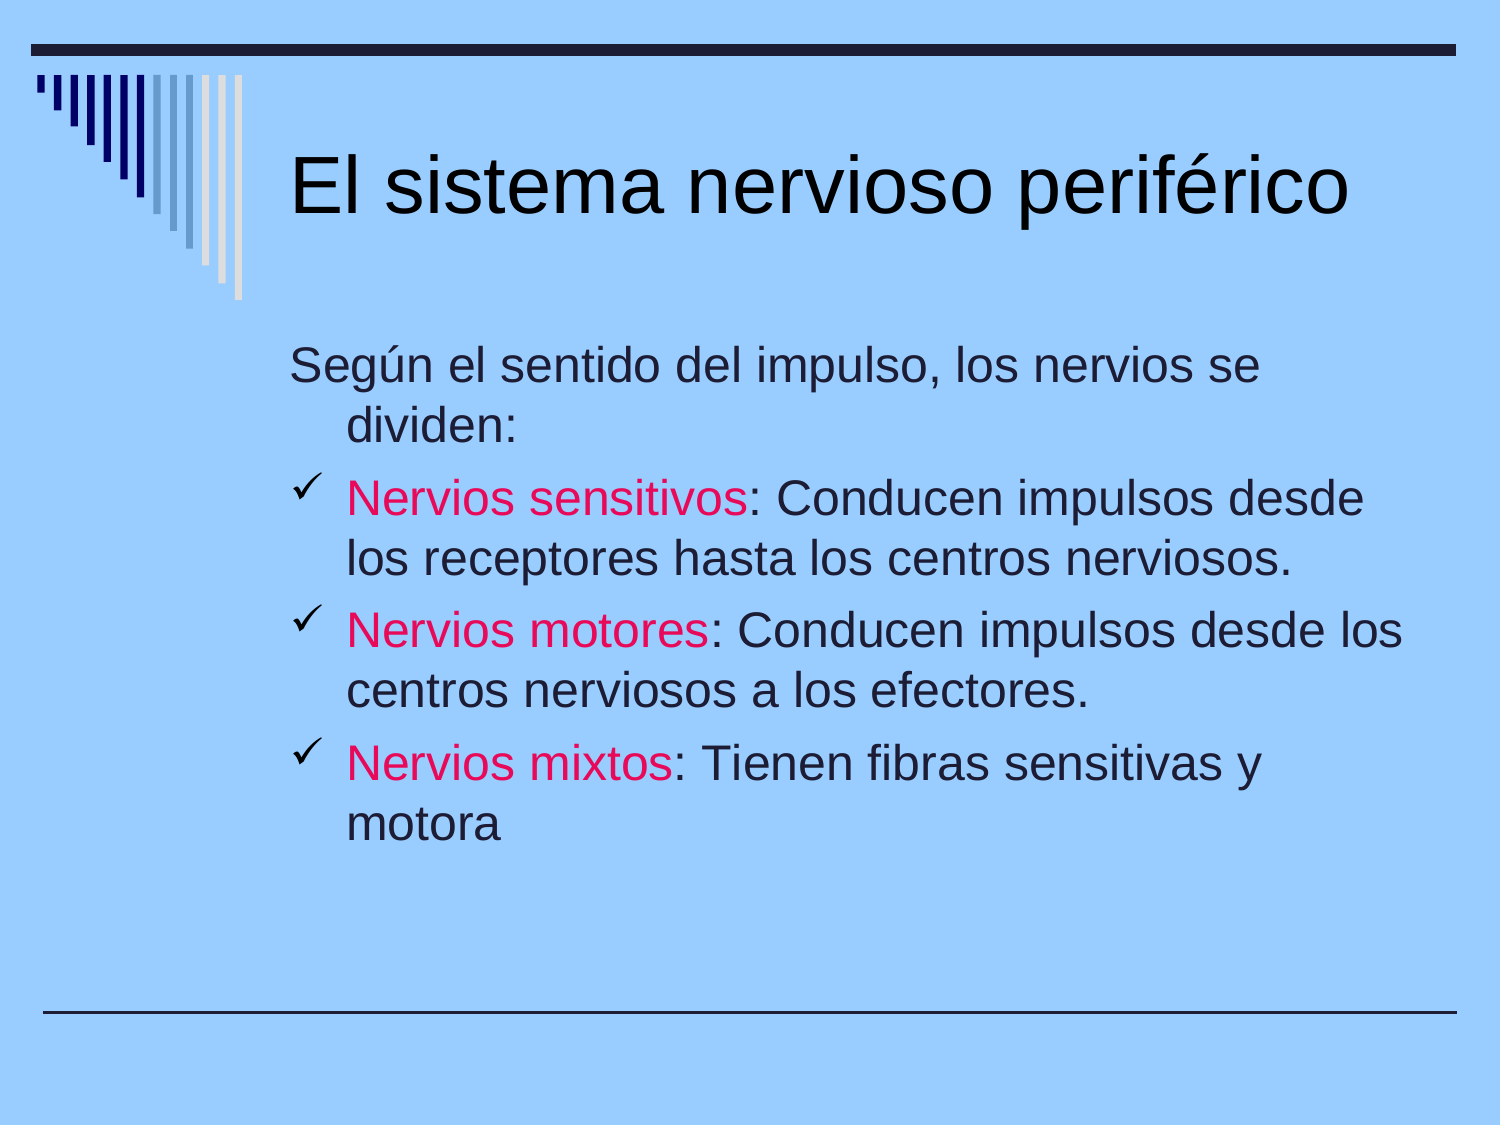

# El sistema nervioso periférico
Según el sentido del impulso, los nervios se dividen:
Nervios sensitivos: Conducen impulsos desde los receptores hasta los centros nerviosos.
Nervios motores: Conducen impulsos desde los centros nerviosos a los efectores.
Nervios mixtos: Tienen fibras sensitivas y motora